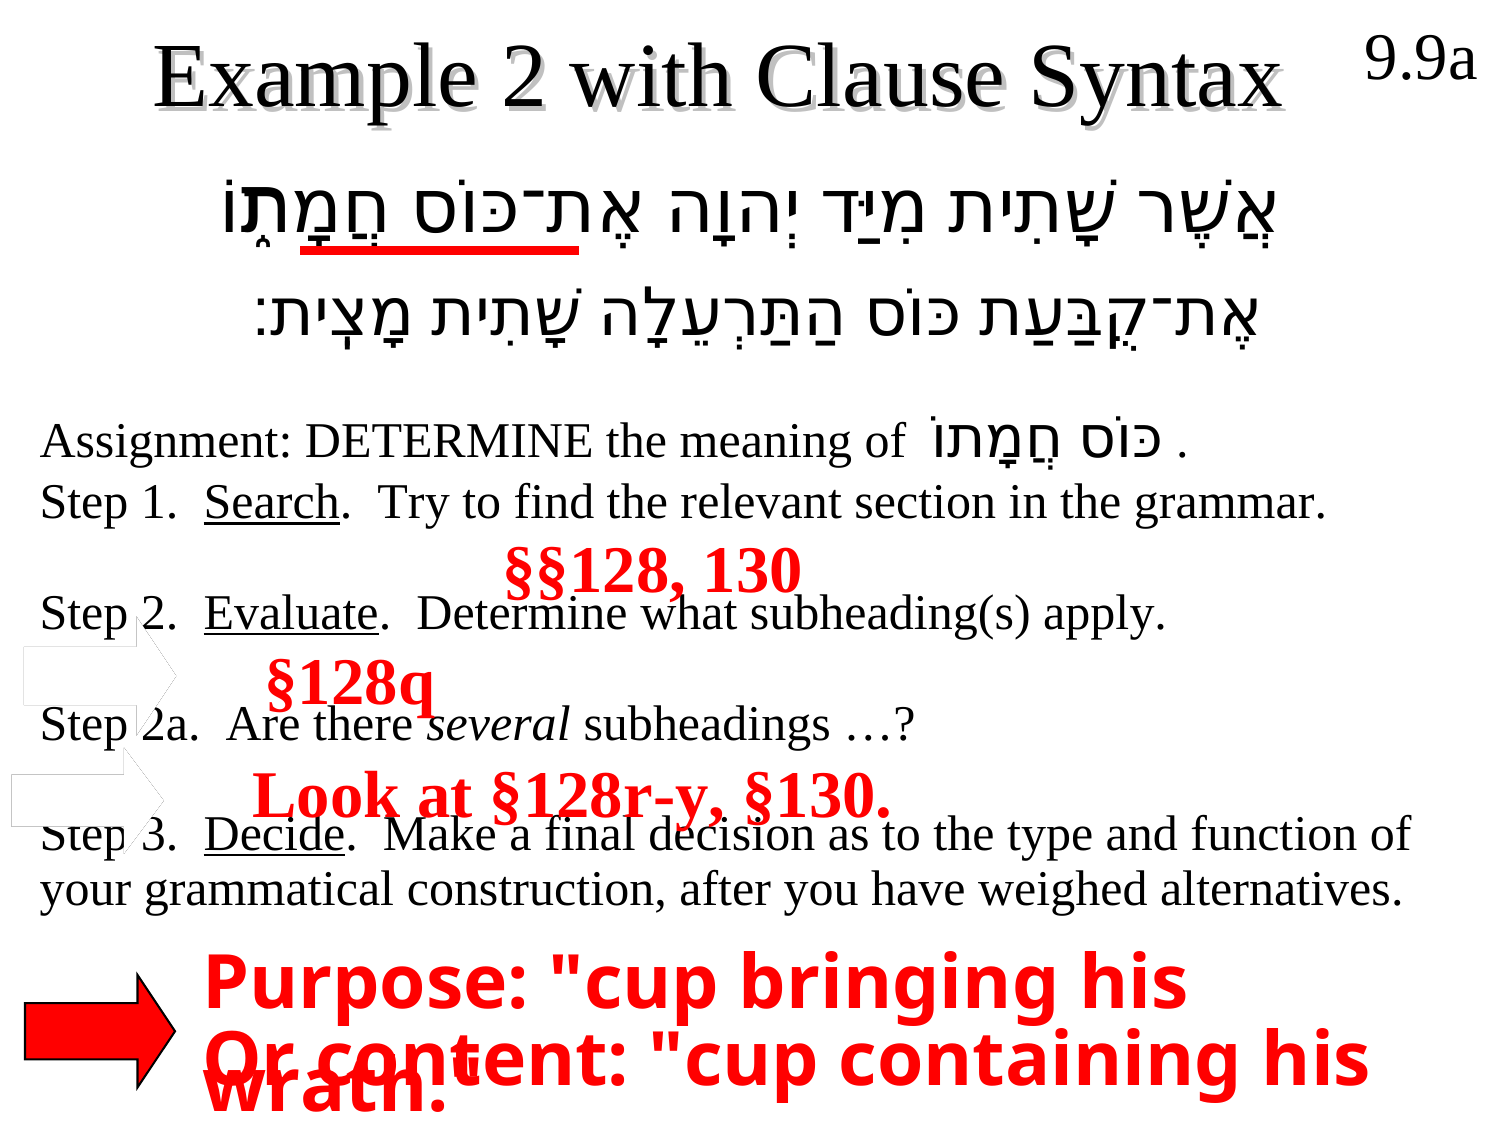

# Example 2 with Clause Syntax
9.9a
Isaiah 51:17
 אֲשֶׁר שָׁתִית מִיַּד יְהוָה אֶת־כּוֹס חֲמָת֑וֹ
אֶת־קֻבַּעַת כּוֹס הַתַּרְעֵלָה שָׁתִית מָצִֽית׃ ֶ
Assignment: DETERMINE the meaning of כּוֹס חֲמָתוֹ .
Step 1. Search. Try to find the relevant section in the grammar.
Step 2. Evaluate. Determine what subheading(s) apply.
Step 2a. Are there several subheadings …?
Step 3. Decide. Make a final decision as to the type and function of your grammatical construction, after you have weighed alternatives.
§§128, 130
§128q
Look at §128r-y, §130.
Purpose: "cup bringing his wrath."
Or content: "cup containing his wrath."